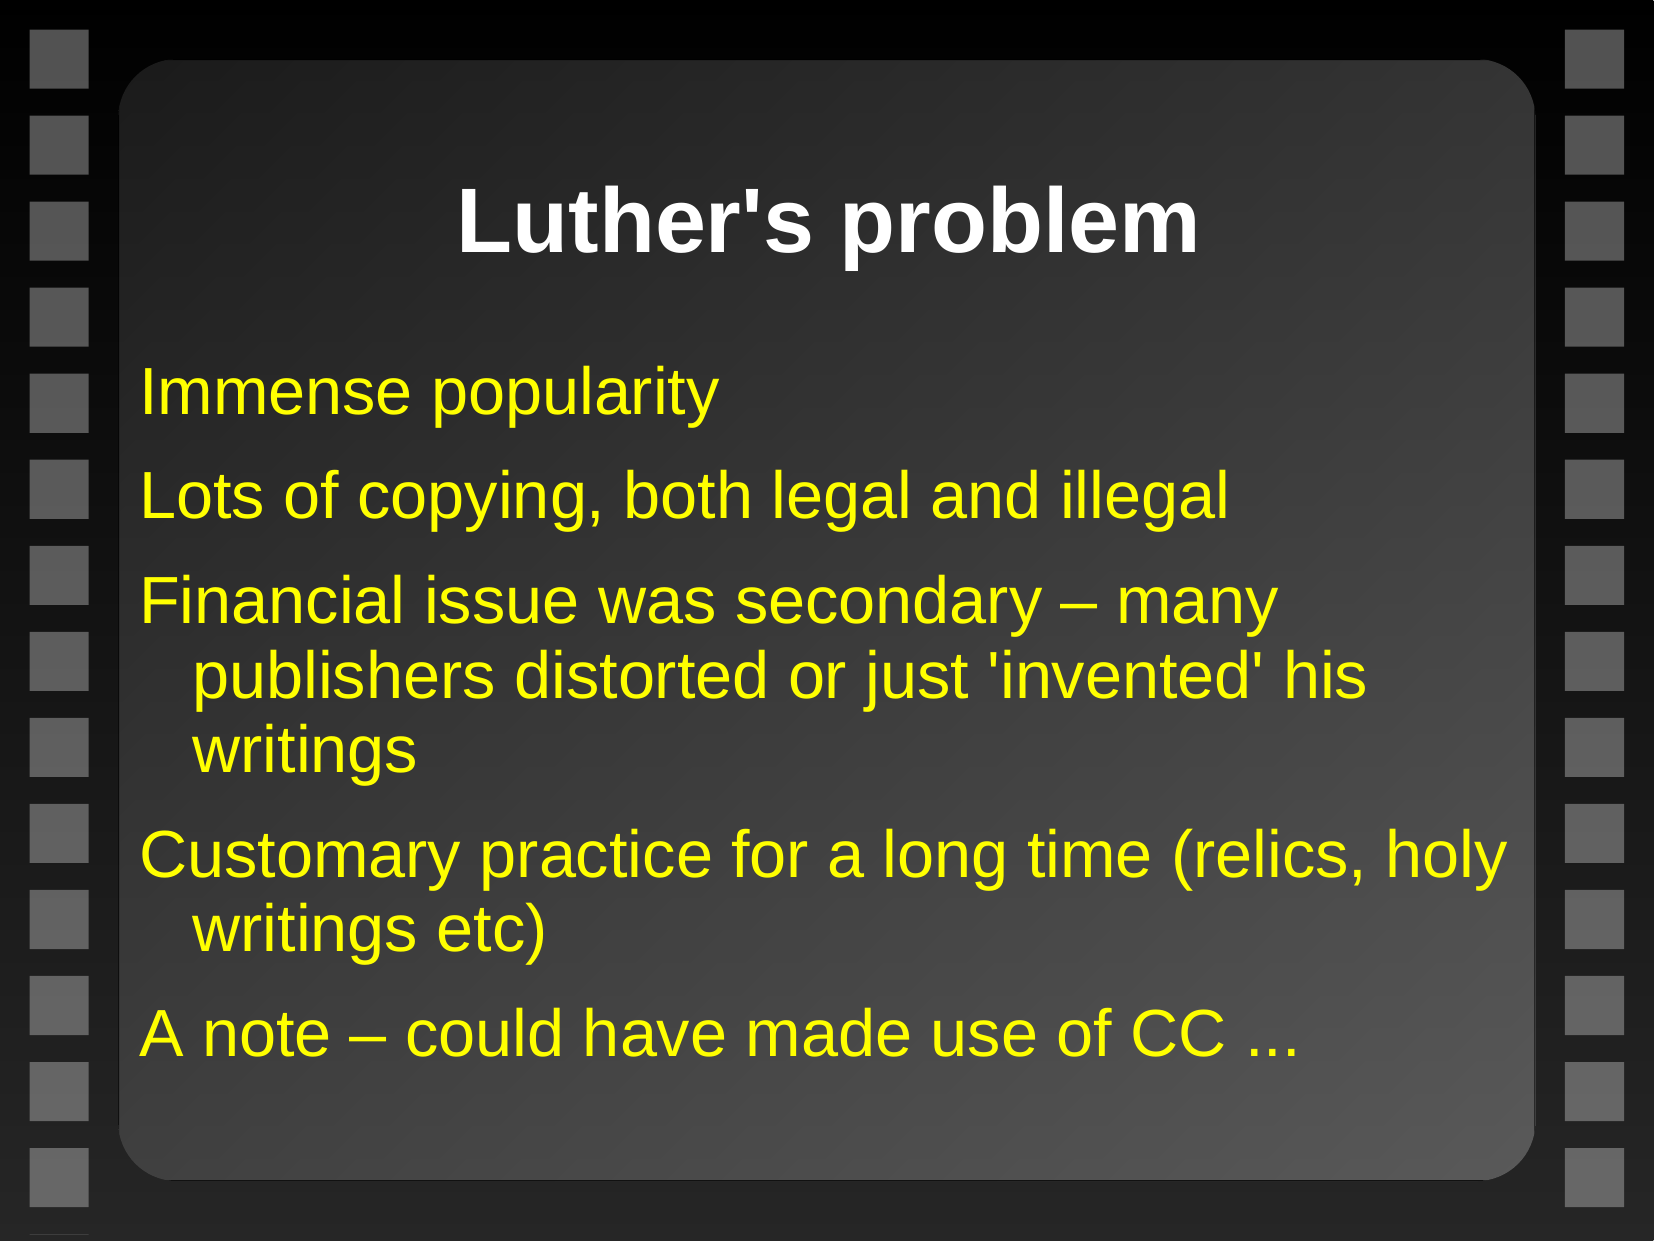

# Luther's problem
Immense popularity
Lots of copying, both legal and illegal
Financial issue was secondary – many publishers distorted or just 'invented' his writings
Customary practice for a long time (relics, holy writings etc)
A note – could have made use of CC ...